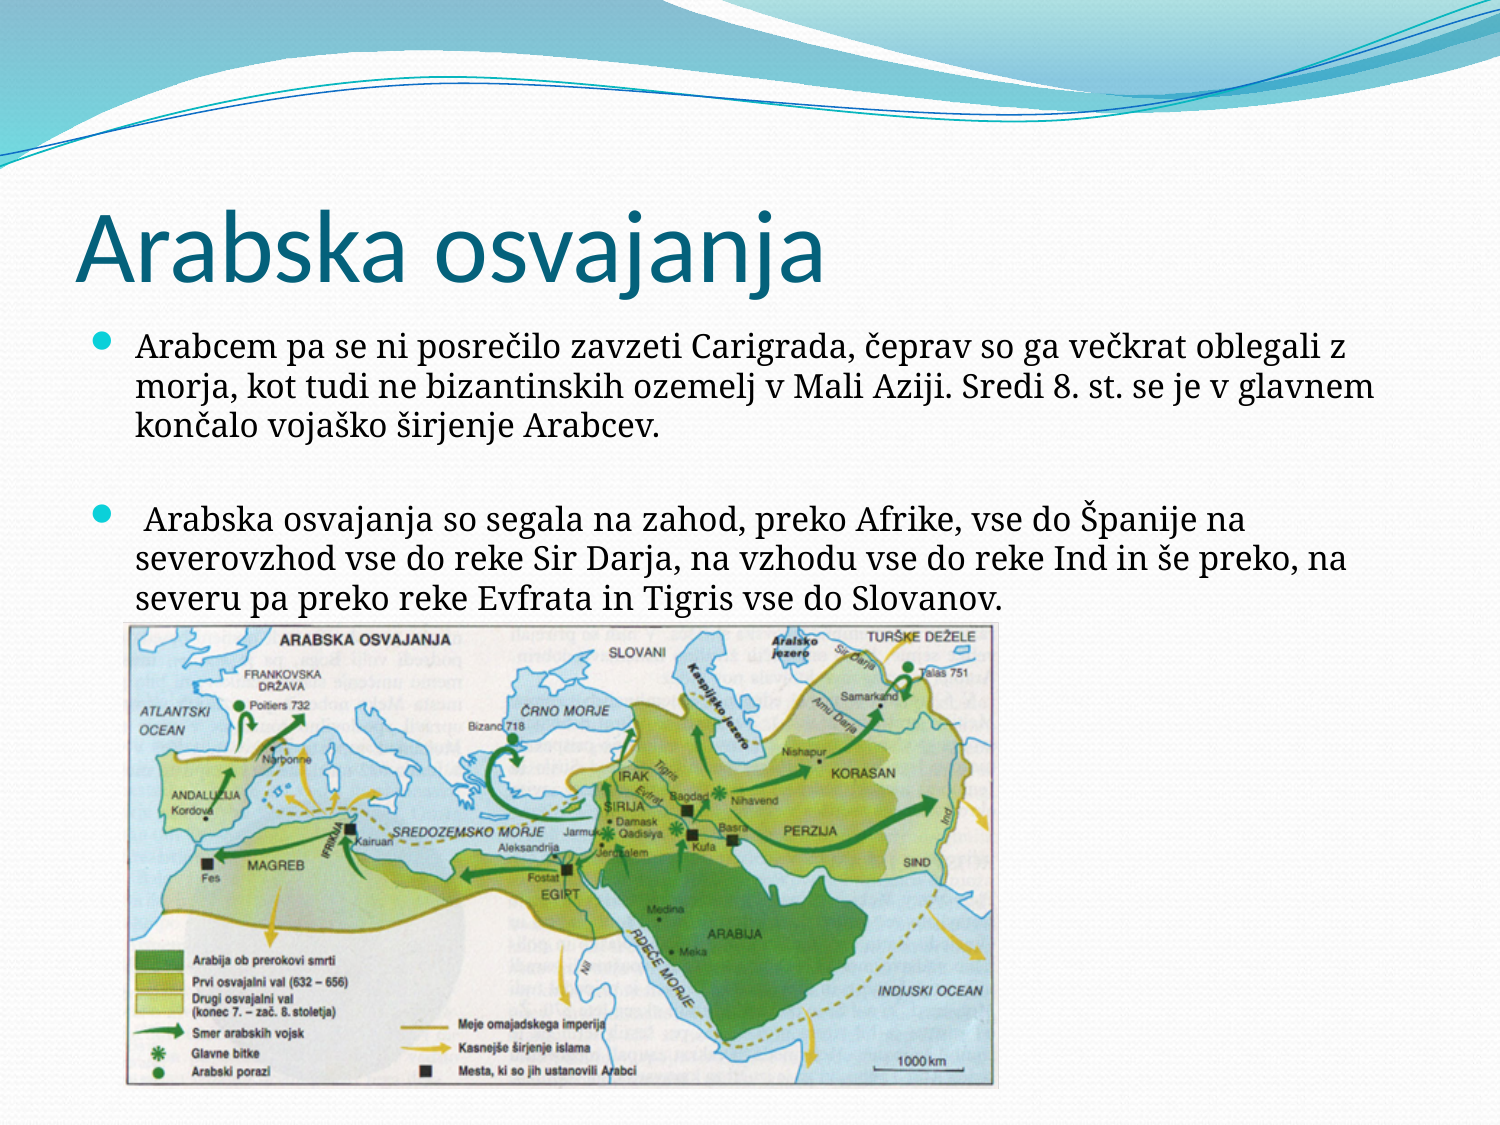

# Arabska osvajanja
Arabcem pa se ni posrečilo zavzeti Carigrada, čeprav so ga večkrat oblegali z morja, kot tudi ne bizantinskih ozemelj v Mali Aziji. Sredi 8. st. se je v glavnem končalo vojaško širjenje Arabcev.
 Arabska osvajanja so segala na zahod, preko Afrike, vse do Španije na severovzhod vse do reke Sir Darja, na vzhodu vse do reke Ind in še preko, na severu pa preko reke Evfrata in Tigris vse do Slovanov.